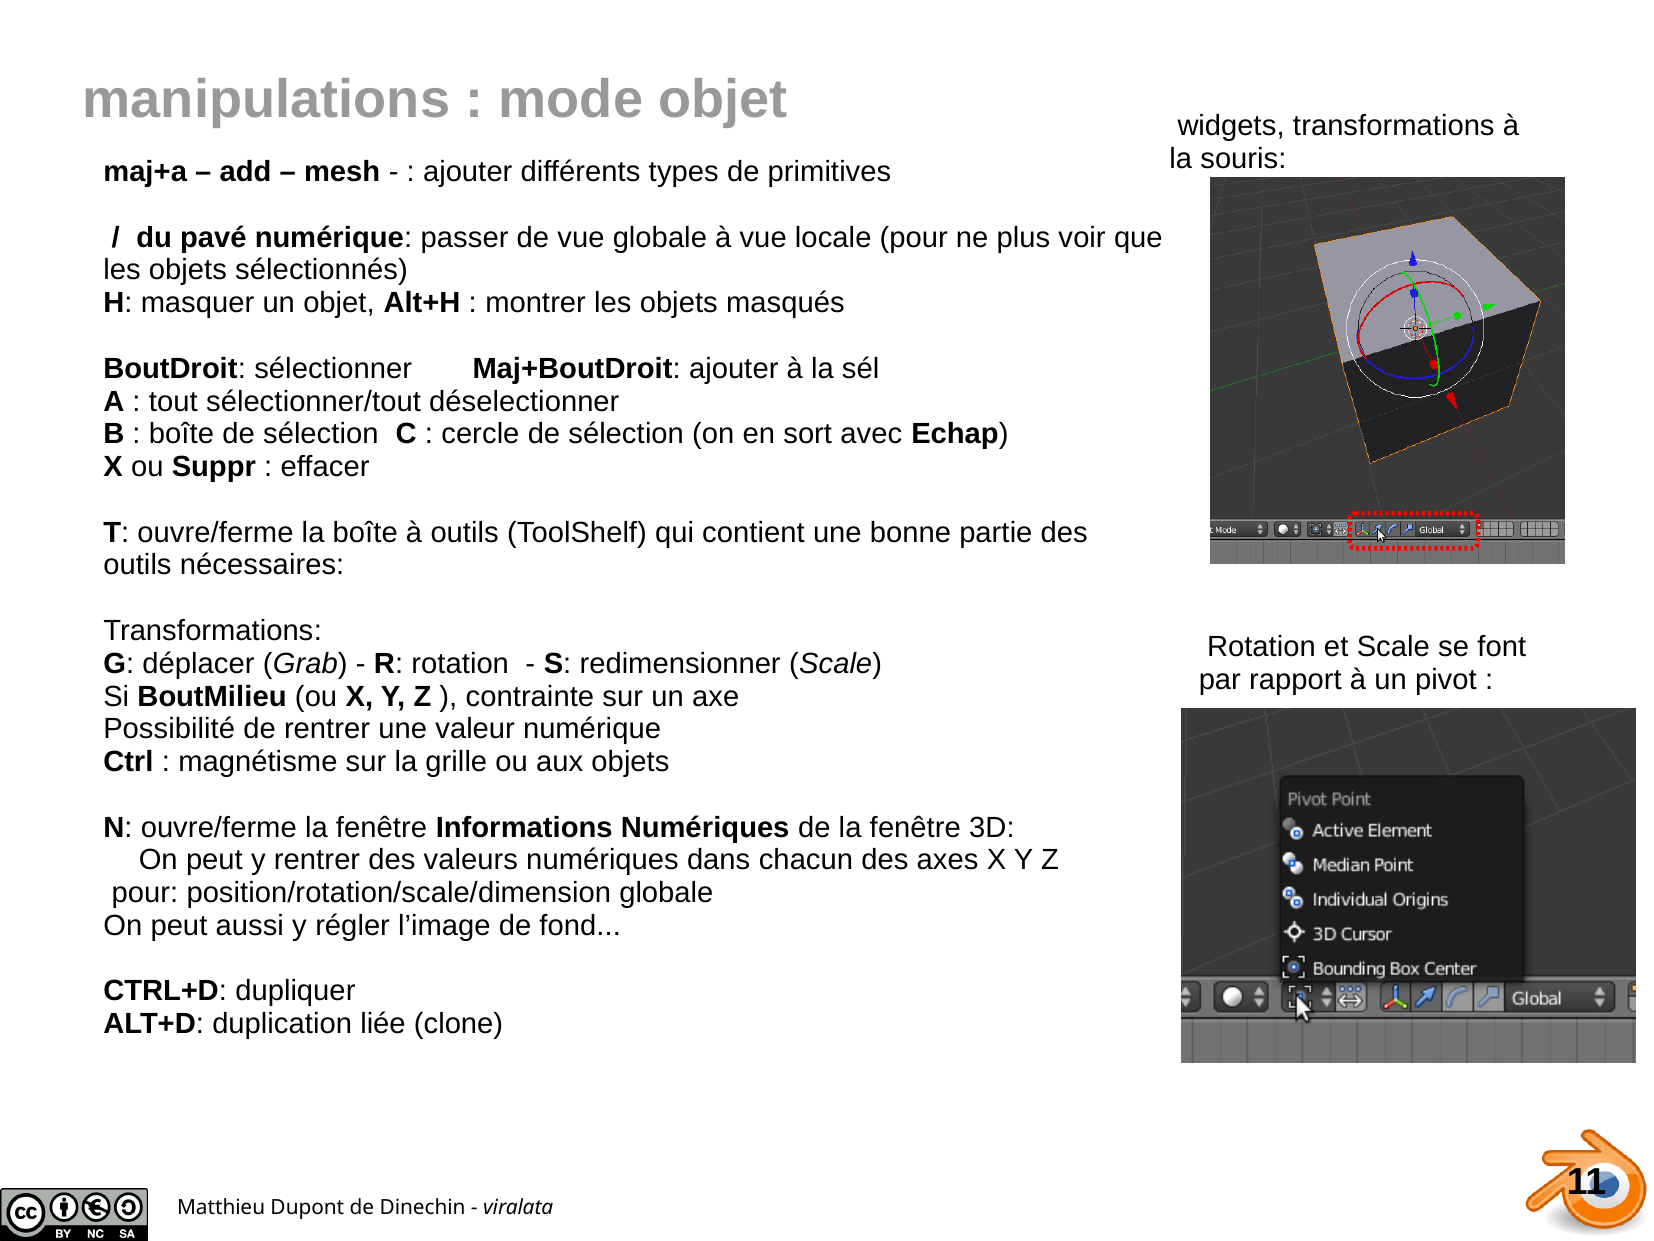

# manipulations : mode objet
 widgets, transformations à la souris:
maj+a – add – mesh - : ajouter différents types de primitives
 / du pavé numérique: passer de vue globale à vue locale (pour ne plus voir que les objets sélectionnés)
H: masquer un objet, Alt+H : montrer les objets masqués
BoutDroit: sélectionner	Maj+BoutDroit: ajouter à la sél
A : tout sélectionner/tout déselectionner
B : boîte de sélection C : cercle de sélection (on en sort avec Echap)
X ou Suppr : effacer
T: ouvre/ferme la boîte à outils (ToolShelf) qui contient une bonne partie des outils nécessaires:
Transformations:
G: déplacer (Grab) - R: rotation - S: redimensionner (Scale)
Si BoutMilieu (ou X, Y, Z ), contrainte sur un axe
Possibilité de rentrer une valeur numérique
Ctrl : magnétisme sur la grille ou aux objets
N: ouvre/ferme la fenêtre Informations Numériques de la fenêtre 3D:
On peut y rentrer des valeurs numériques dans chacun des axes X Y Z
 pour: position/rotation/scale/dimension globale
On peut aussi y régler l’image de fond...
CTRL+D: dupliquer
ALT+D: duplication liée (clone)
 Rotation et Scale se font par rapport à un pivot :
11
Cours Blender Mars 2010